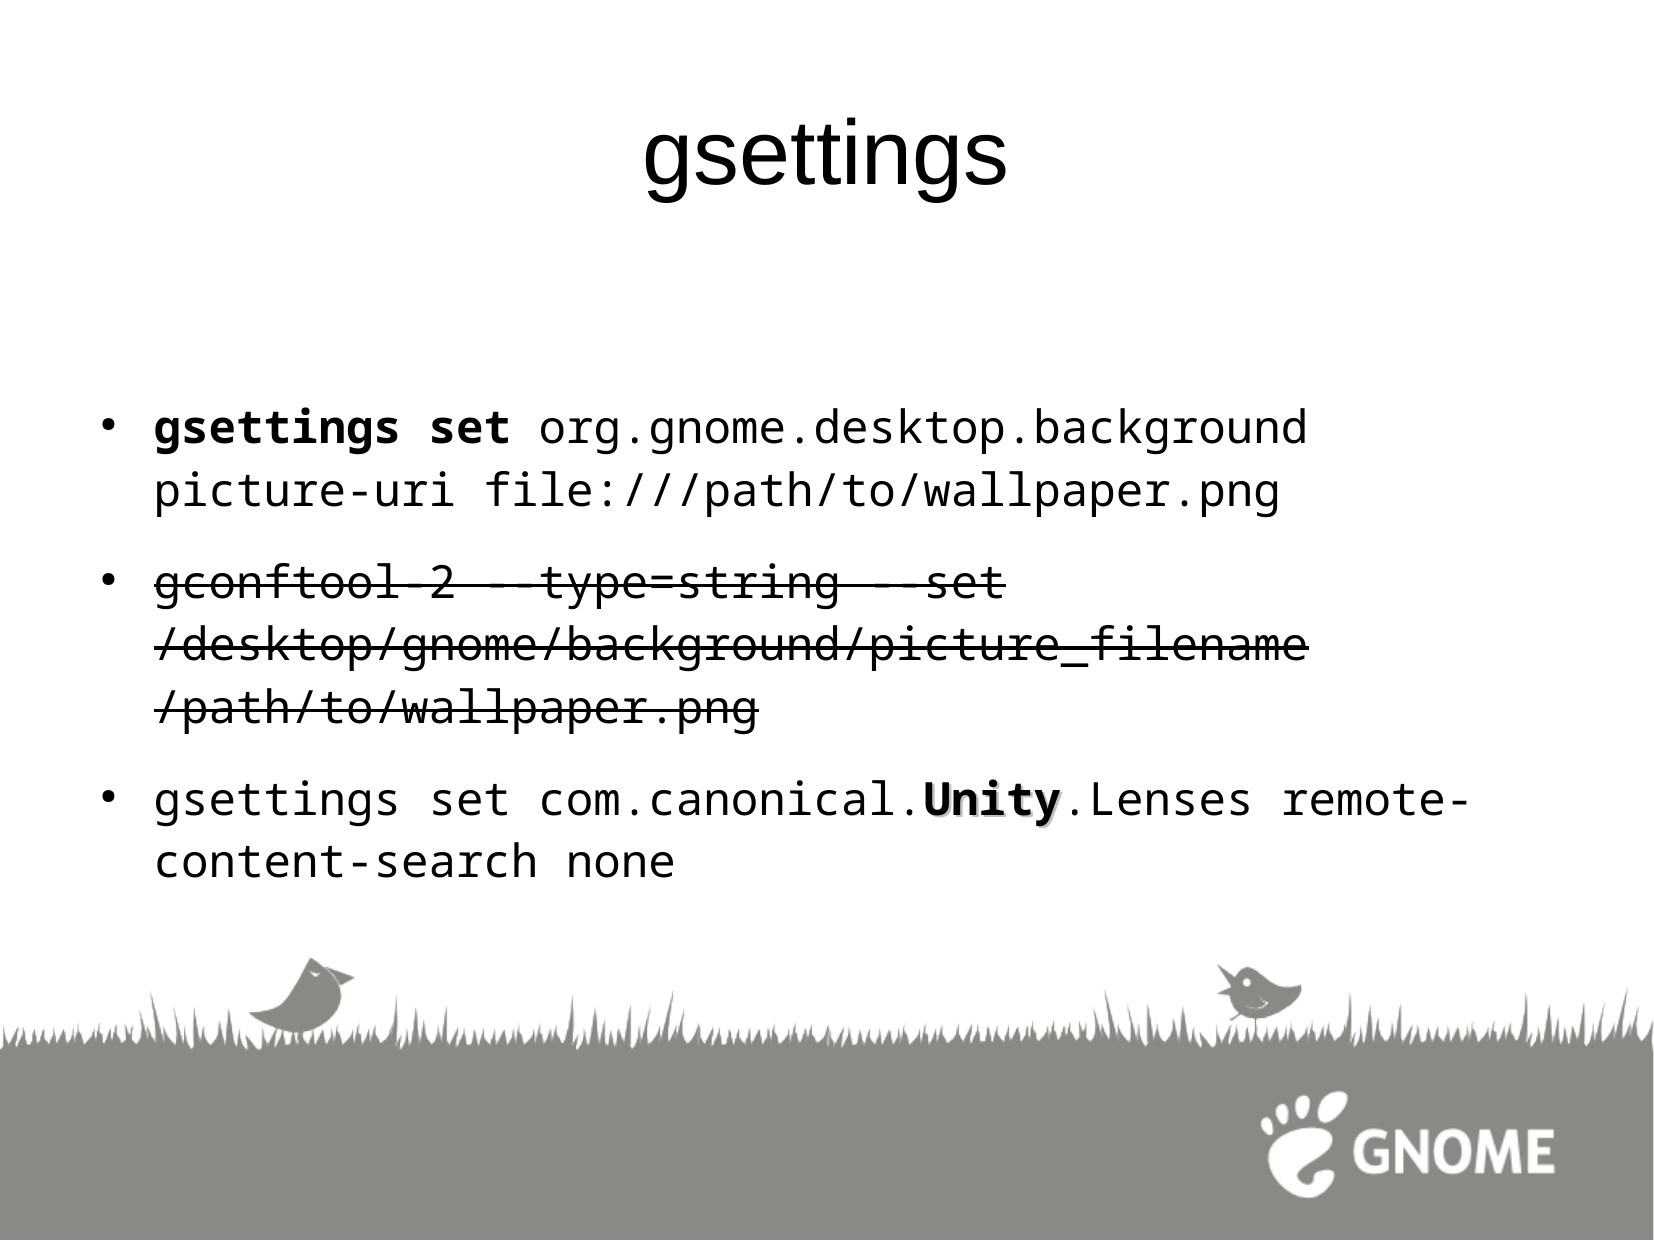

# gsettings
gsettings set org.gnome.desktop.background picture-uri file:///path/to/wallpaper.png
gconftool-2 --type=string --set /desktop/gnome/background/picture_filename /path/to/wallpaper.png
gsettings set com.canonical.Unity.Lenses remote-content-search none